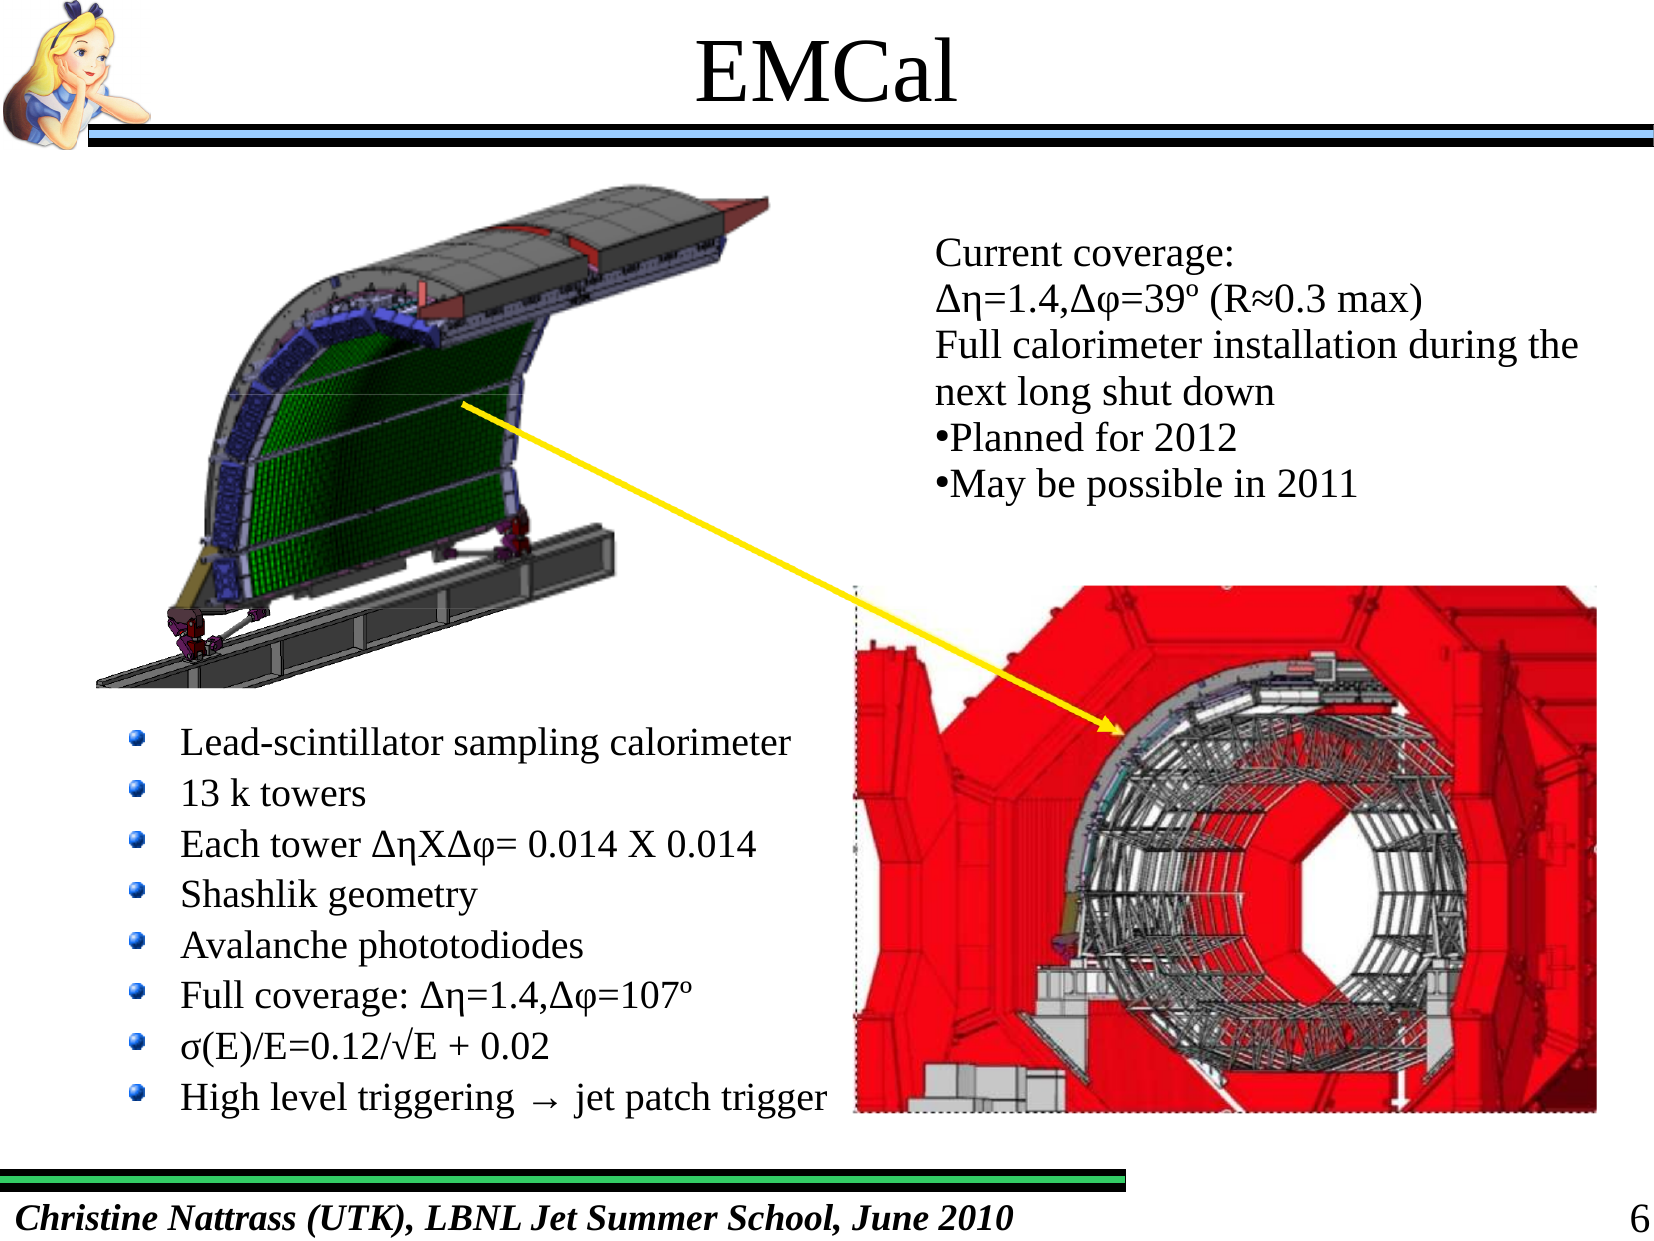

# EMCal
Current coverage:
Δη=1.4,Δφ=39º (R≈0.3 max)
Full calorimeter installation during the next long shut down
Planned for 2012
May be possible in 2011
Lead-scintillator sampling calorimeter
13 k towers
Each tower ΔηXΔφ= 0.014 X 0.014
Shashlik geometry
Avalanche phototodiodes
Full coverage: Δη=1.4,Δφ=107º
σ(E)/E=0.12/√E + 0.02
High level triggering → jet patch trigger